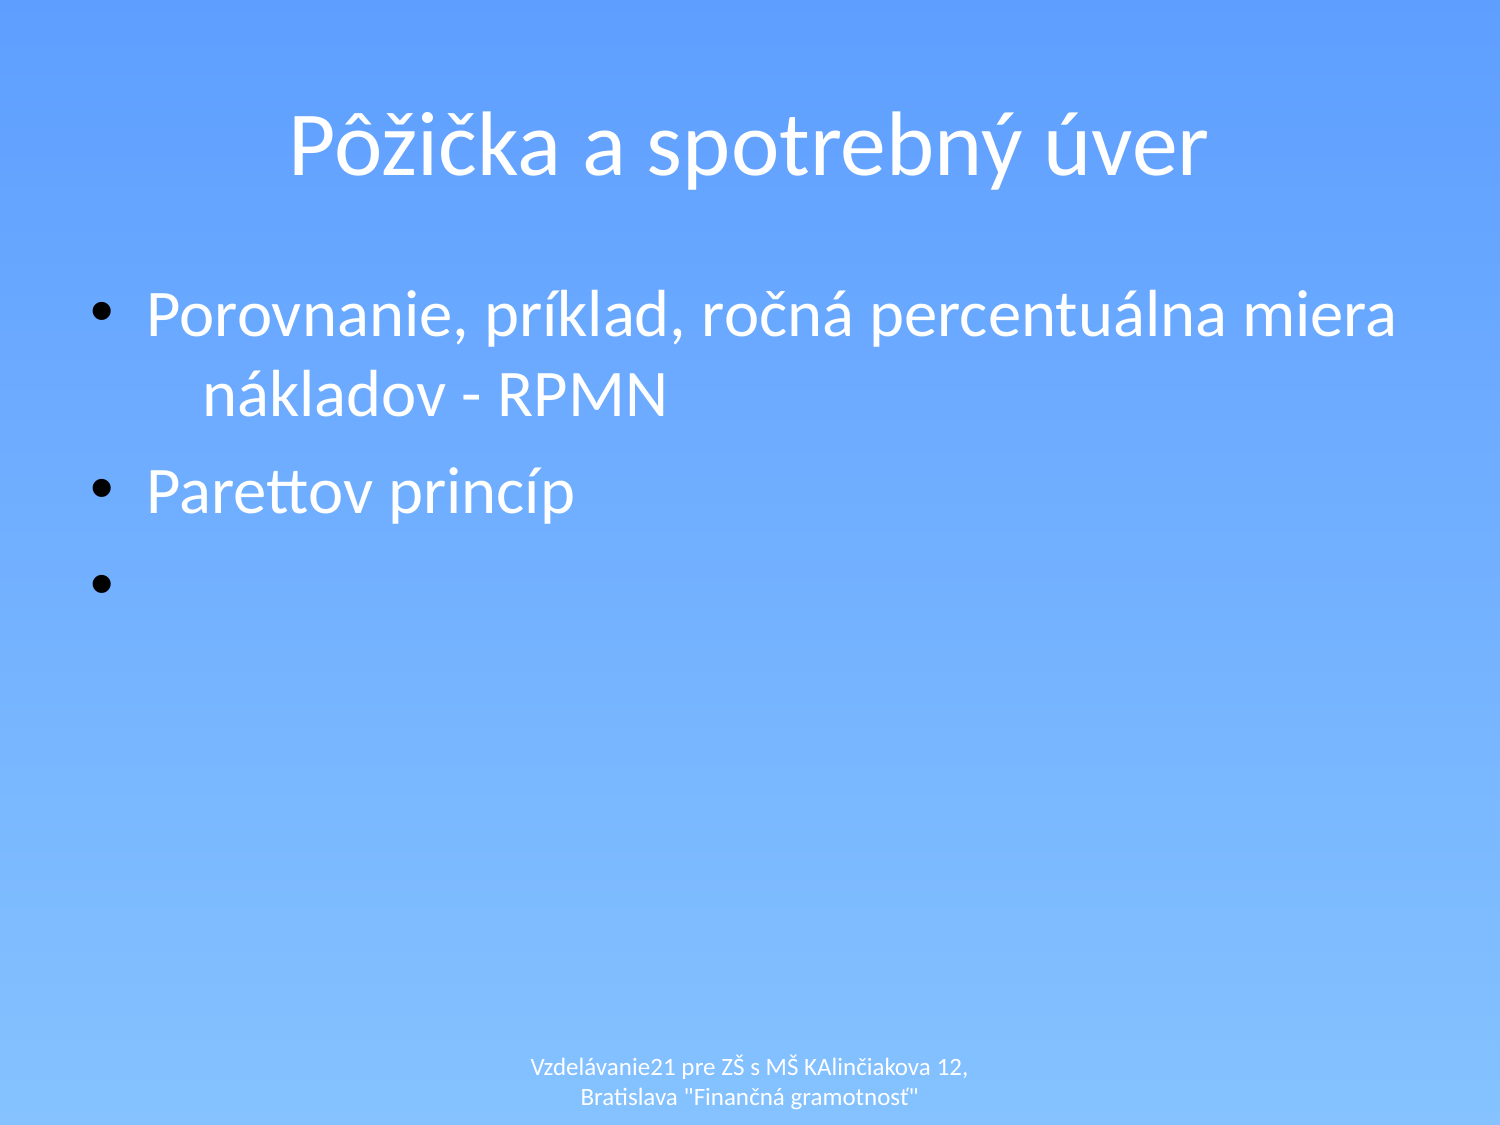

# Pôžička a spotrebný úver
Porovnanie, príklad, ročná percentuálna miera nákladov - RPMN
Parettov princíp
Vzdelávanie21 pre ZŠ s MŠ KAlinčiakova 12, Bratislava "Finančná gramotnosť"